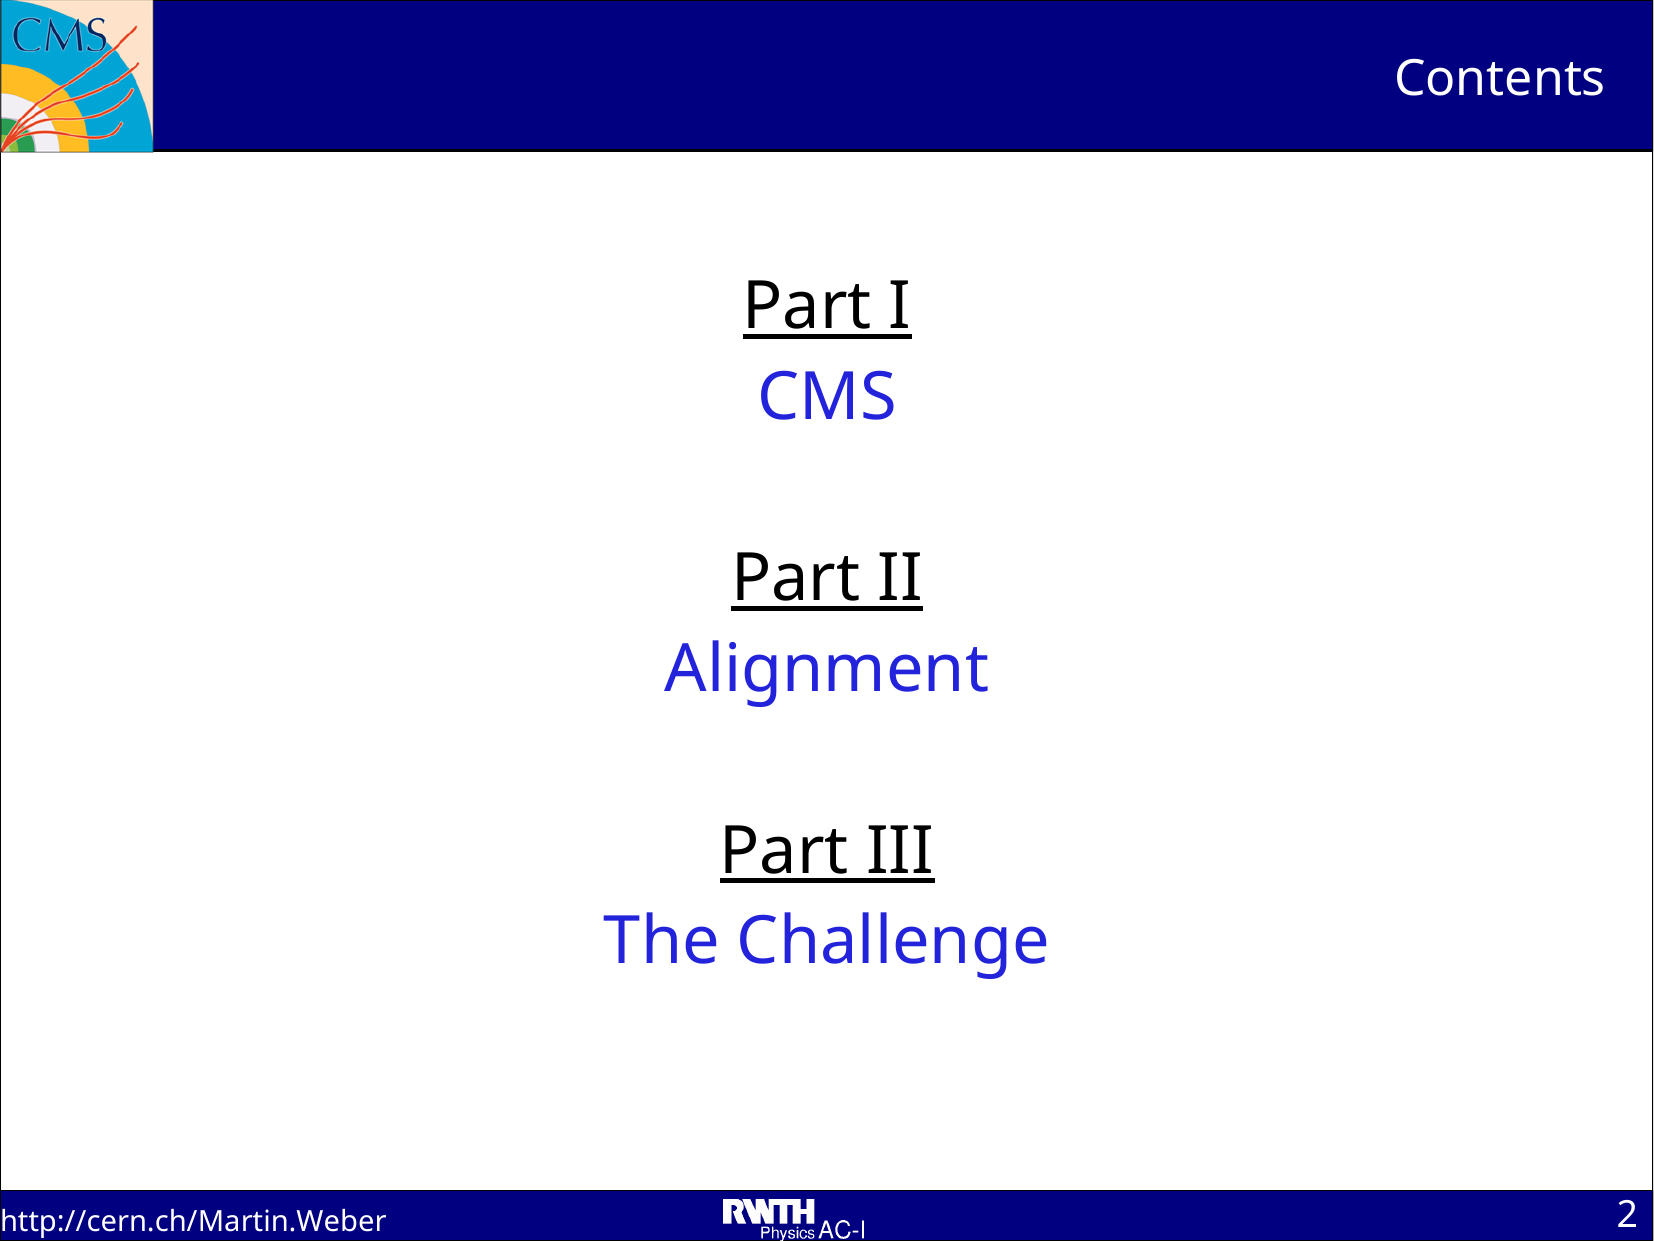

# Contents
Part I
CMS
Part II
Alignment
Part III
The Challenge